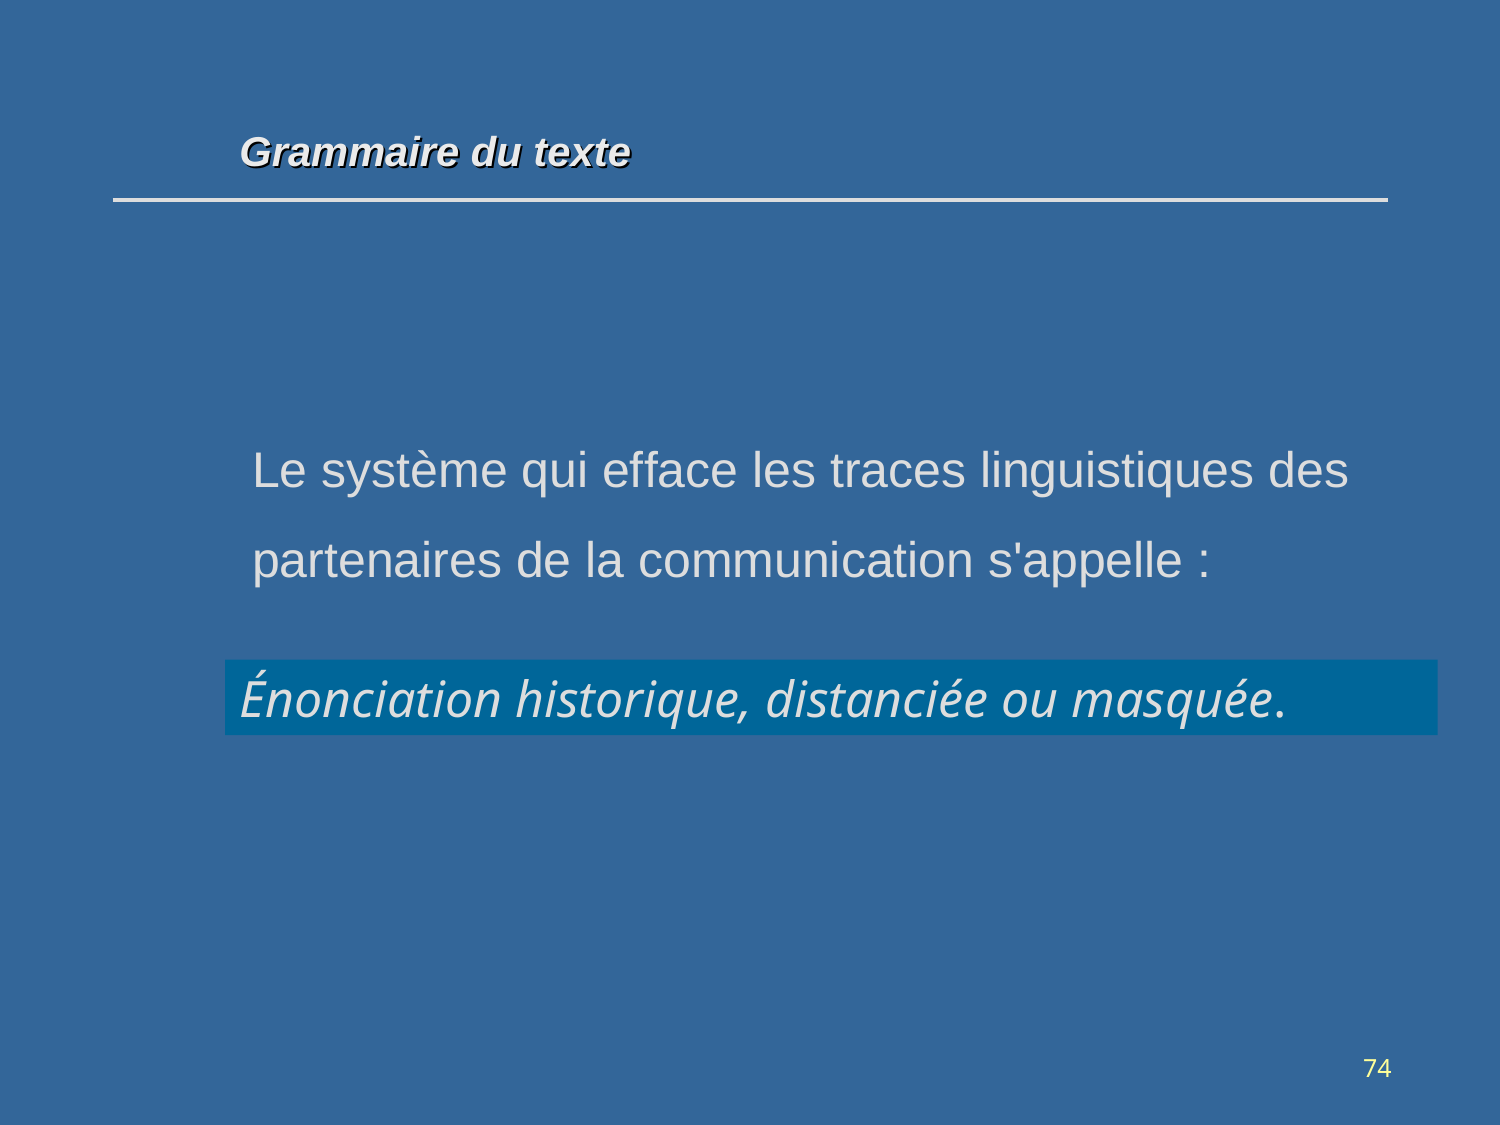

Grammaire du texte
Le système qui efface les traces linguistiques des partenaires de la communication s'appelle :
 énonciation	 ...
Énonciation historique, distanciée ou masquée.
74